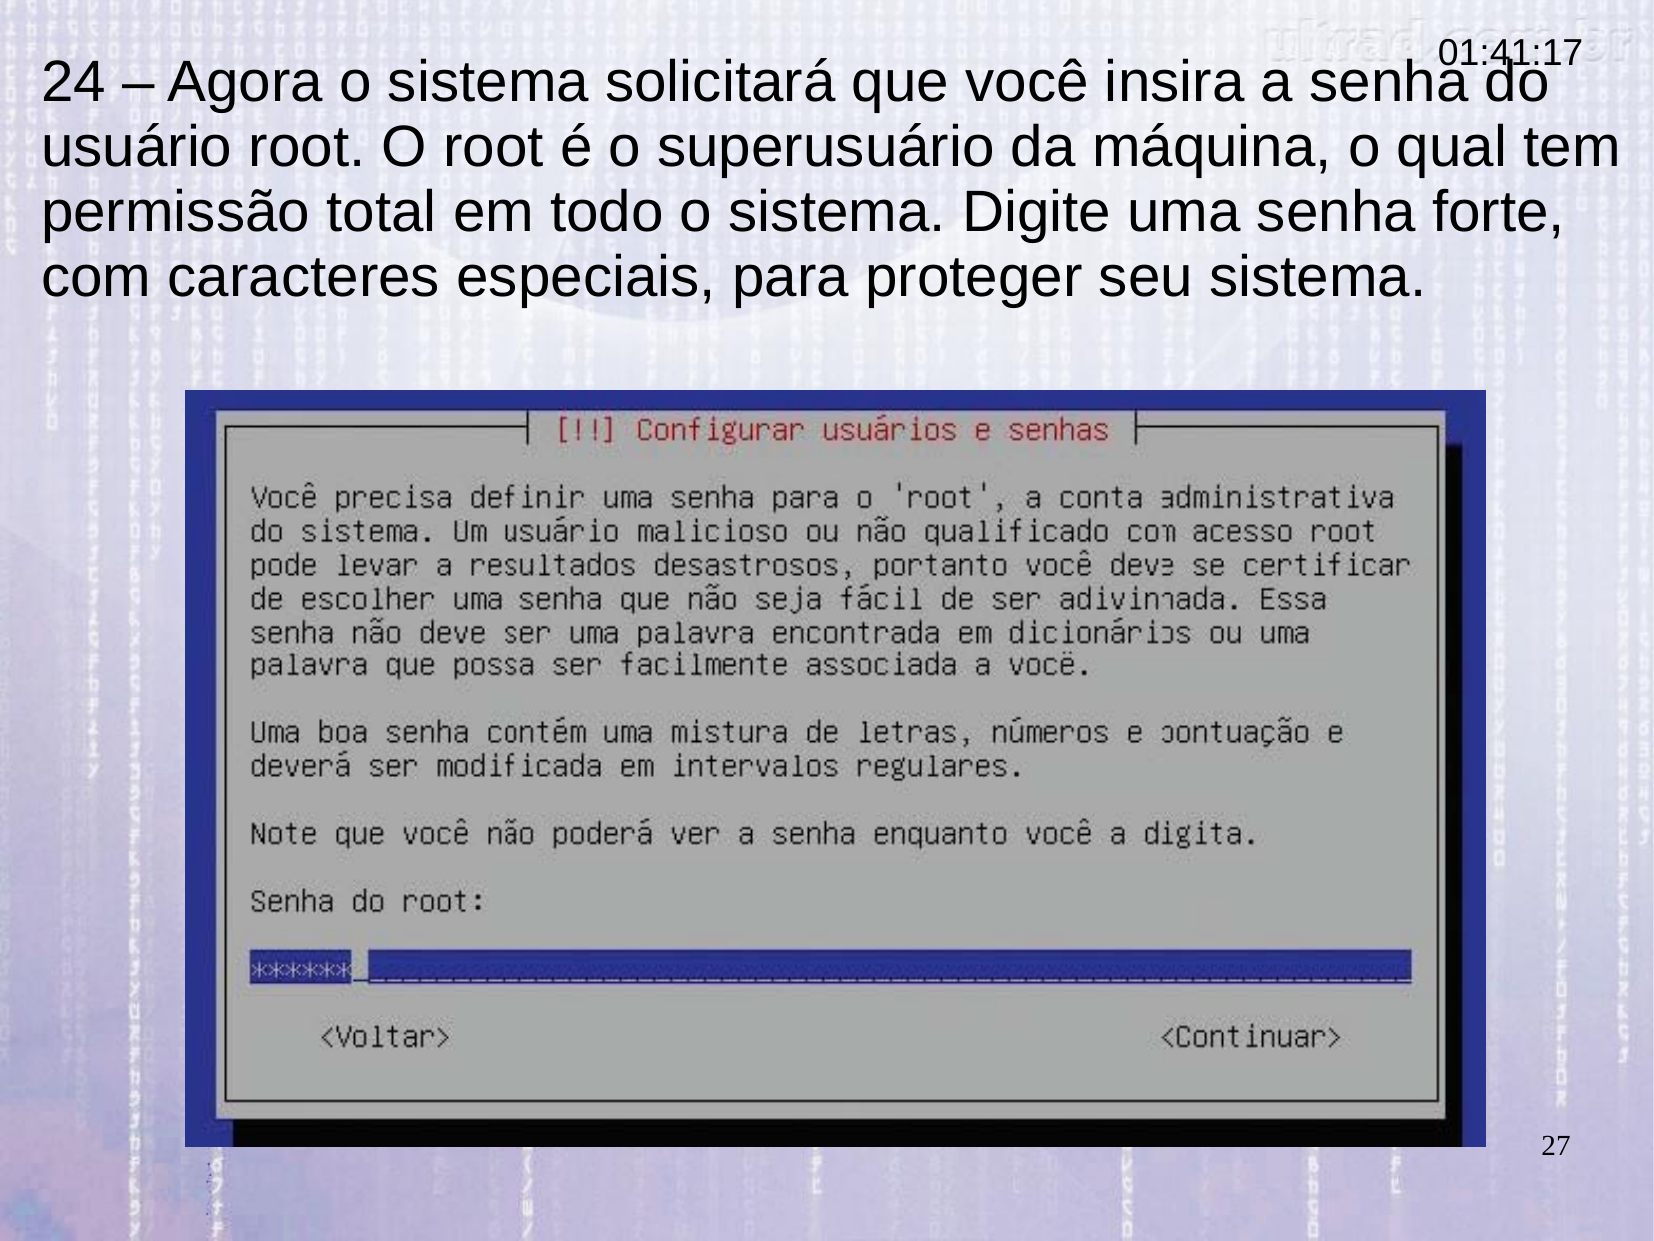

02:59:56
24 – Agora o sistema solicitará que você insira a senha do usuário root. O root é o superusuário da máquina, o qual tem permissão total em todo o sistema. Digite uma senha forte, com caracteres especiais, para proteger seu sistema.
27